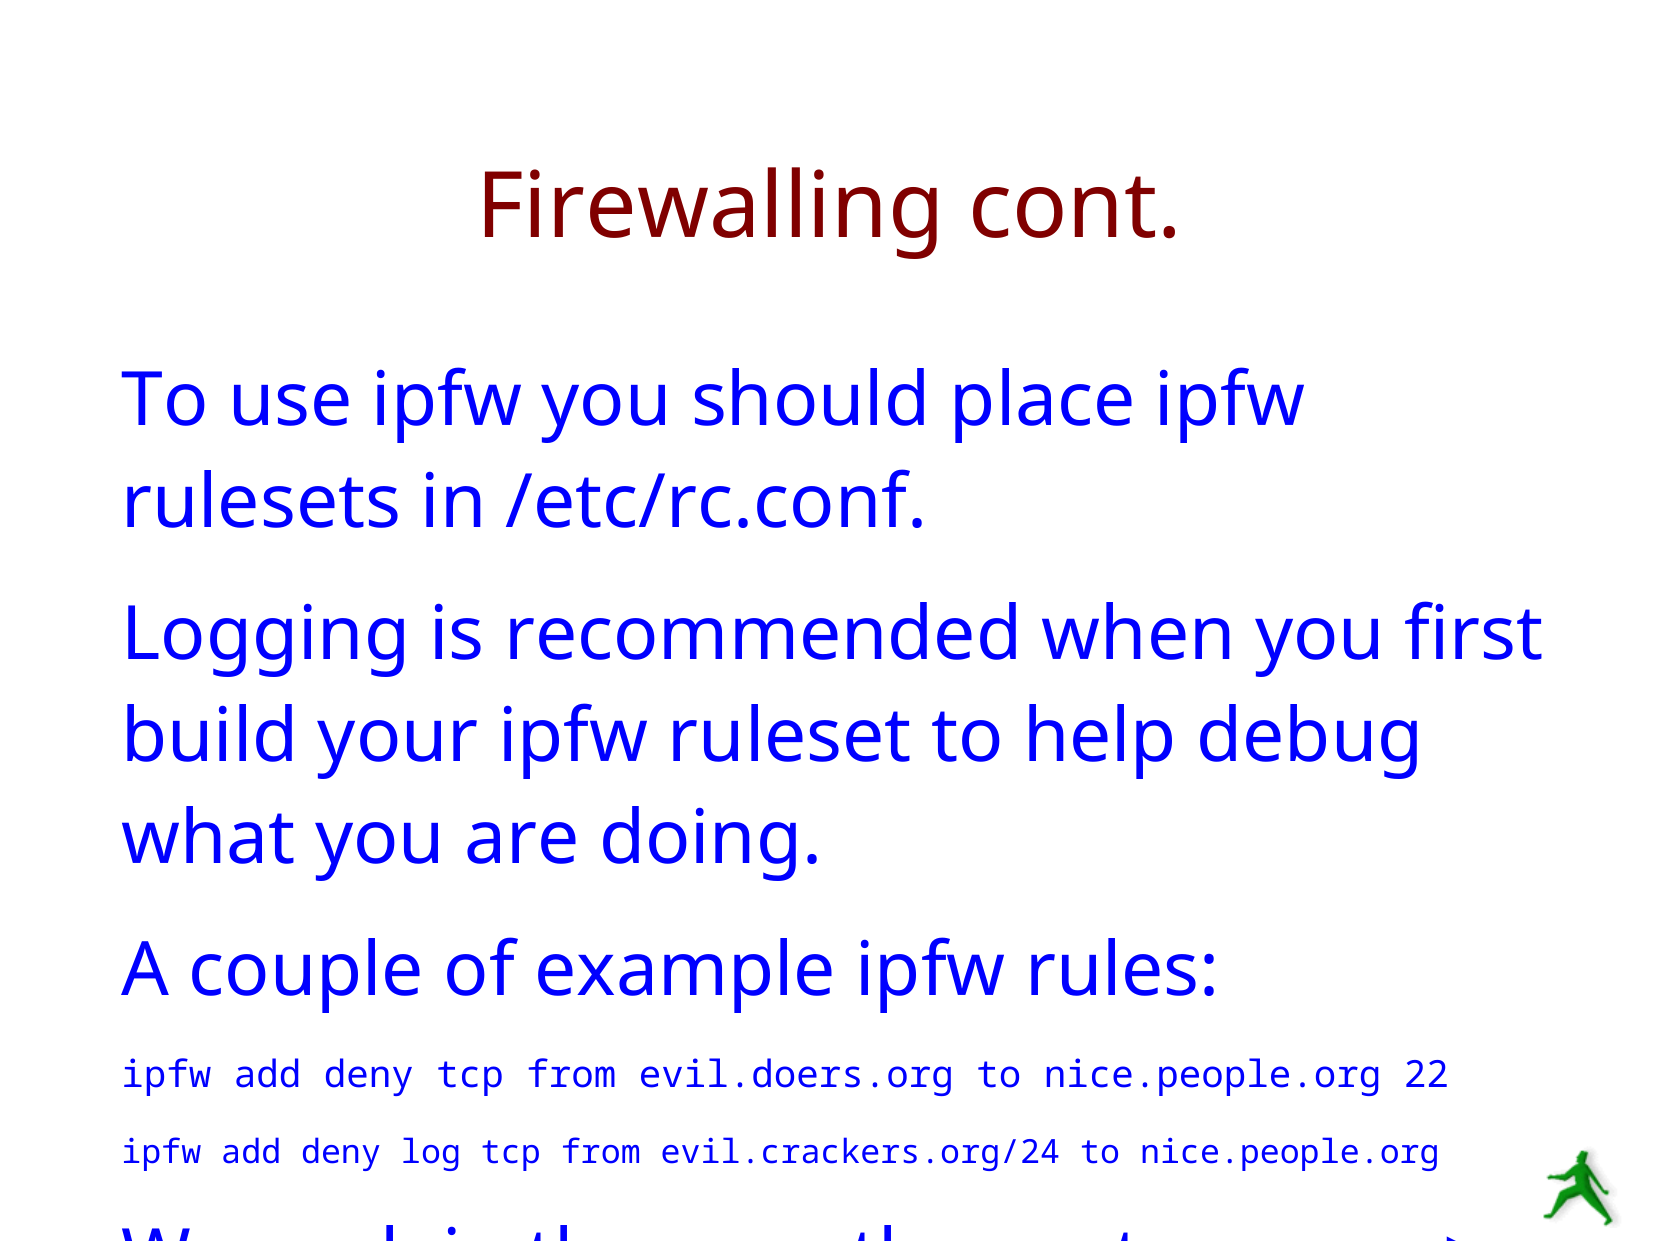

# Firewalling cont.
To use ipfw you should place ipfw rulesets in /etc/rc.conf.
Logging is recommended when you first build your ipfw ruleset to help debug what you are doing.
A couple of example ipfw rules:
ipfw add deny tcp from evil.doers.org to nice.people.org 22
ipfw add deny log tcp from evil.crackers.org/24 to nice.people.org
We explain these on the next page ==>